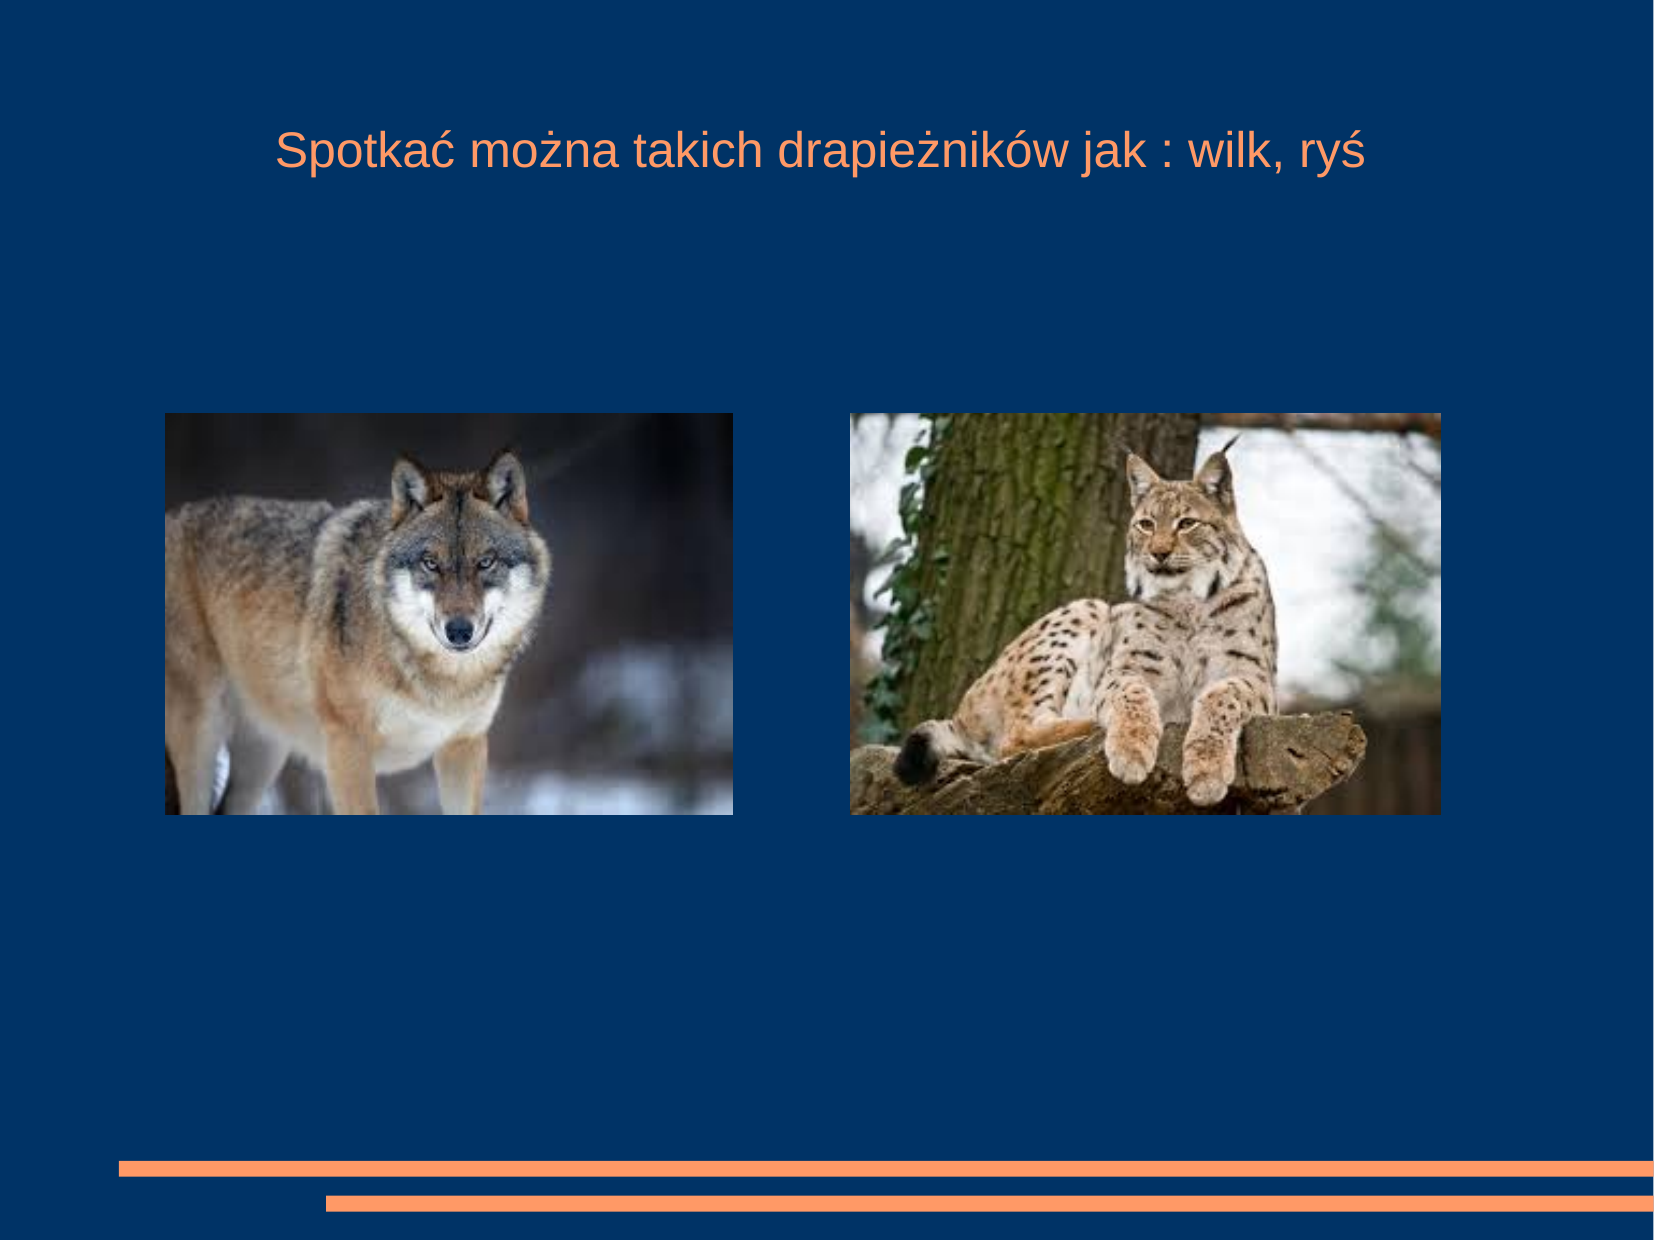

# Spotkać można takich drapieżników jak : wilk, ryś